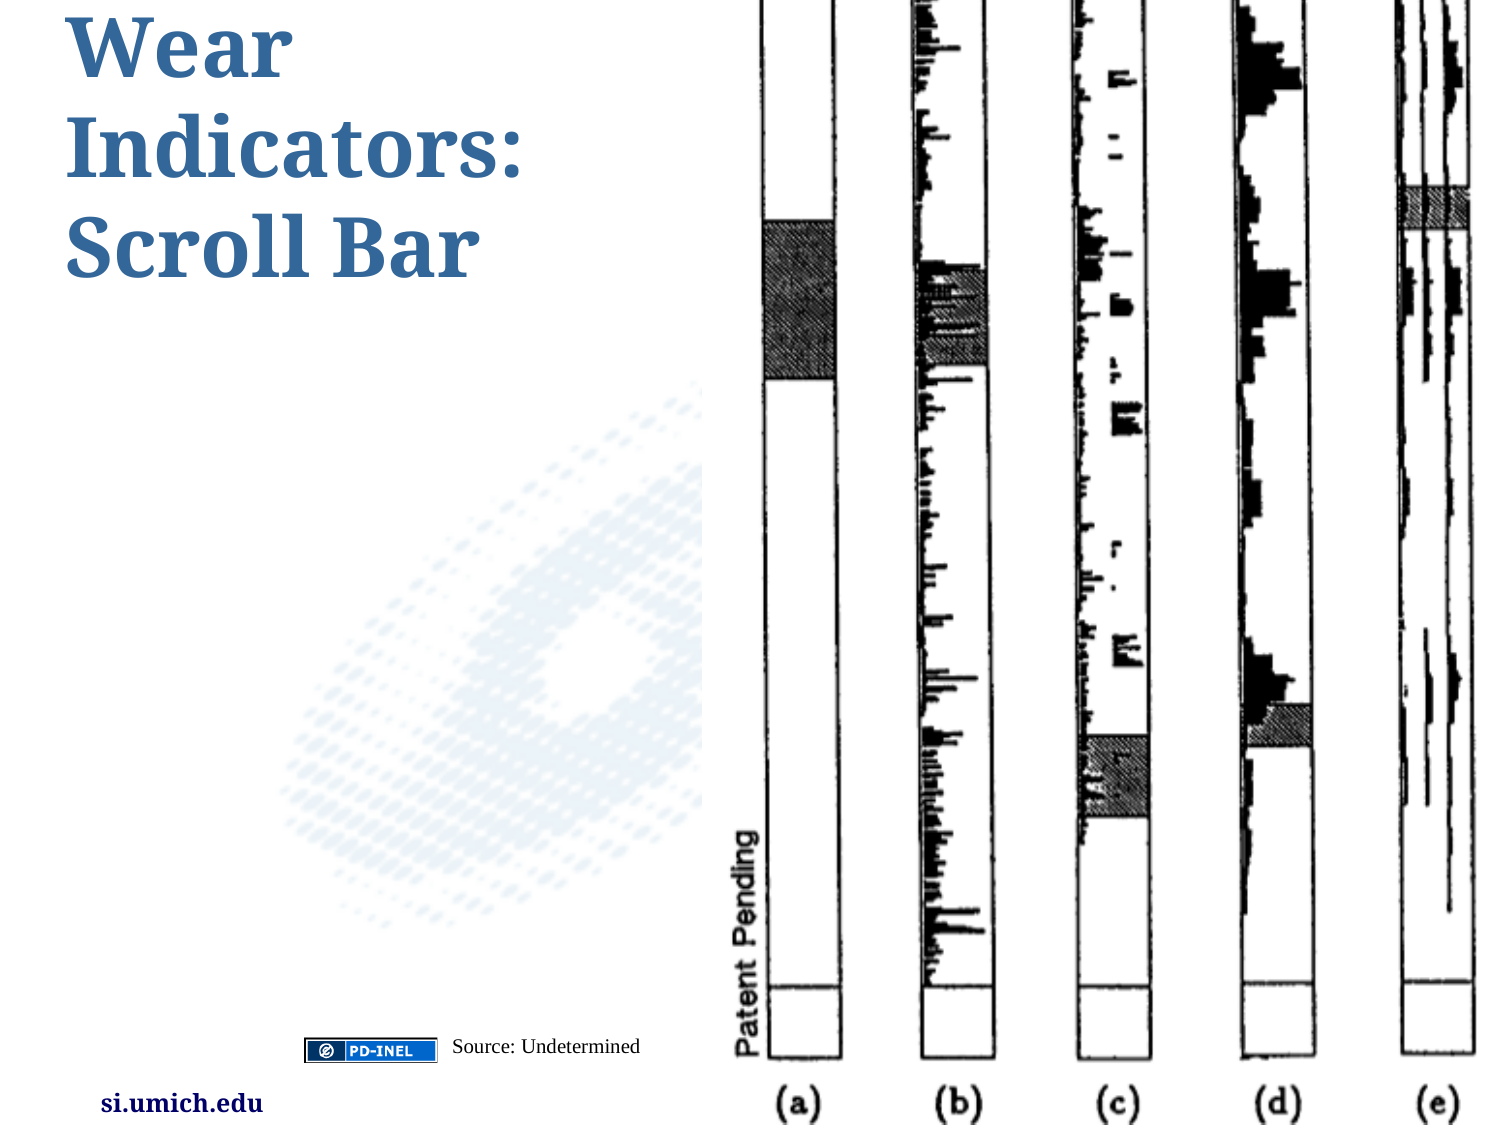

# Wear Indicators: Scroll Bar
Source: Undetermined